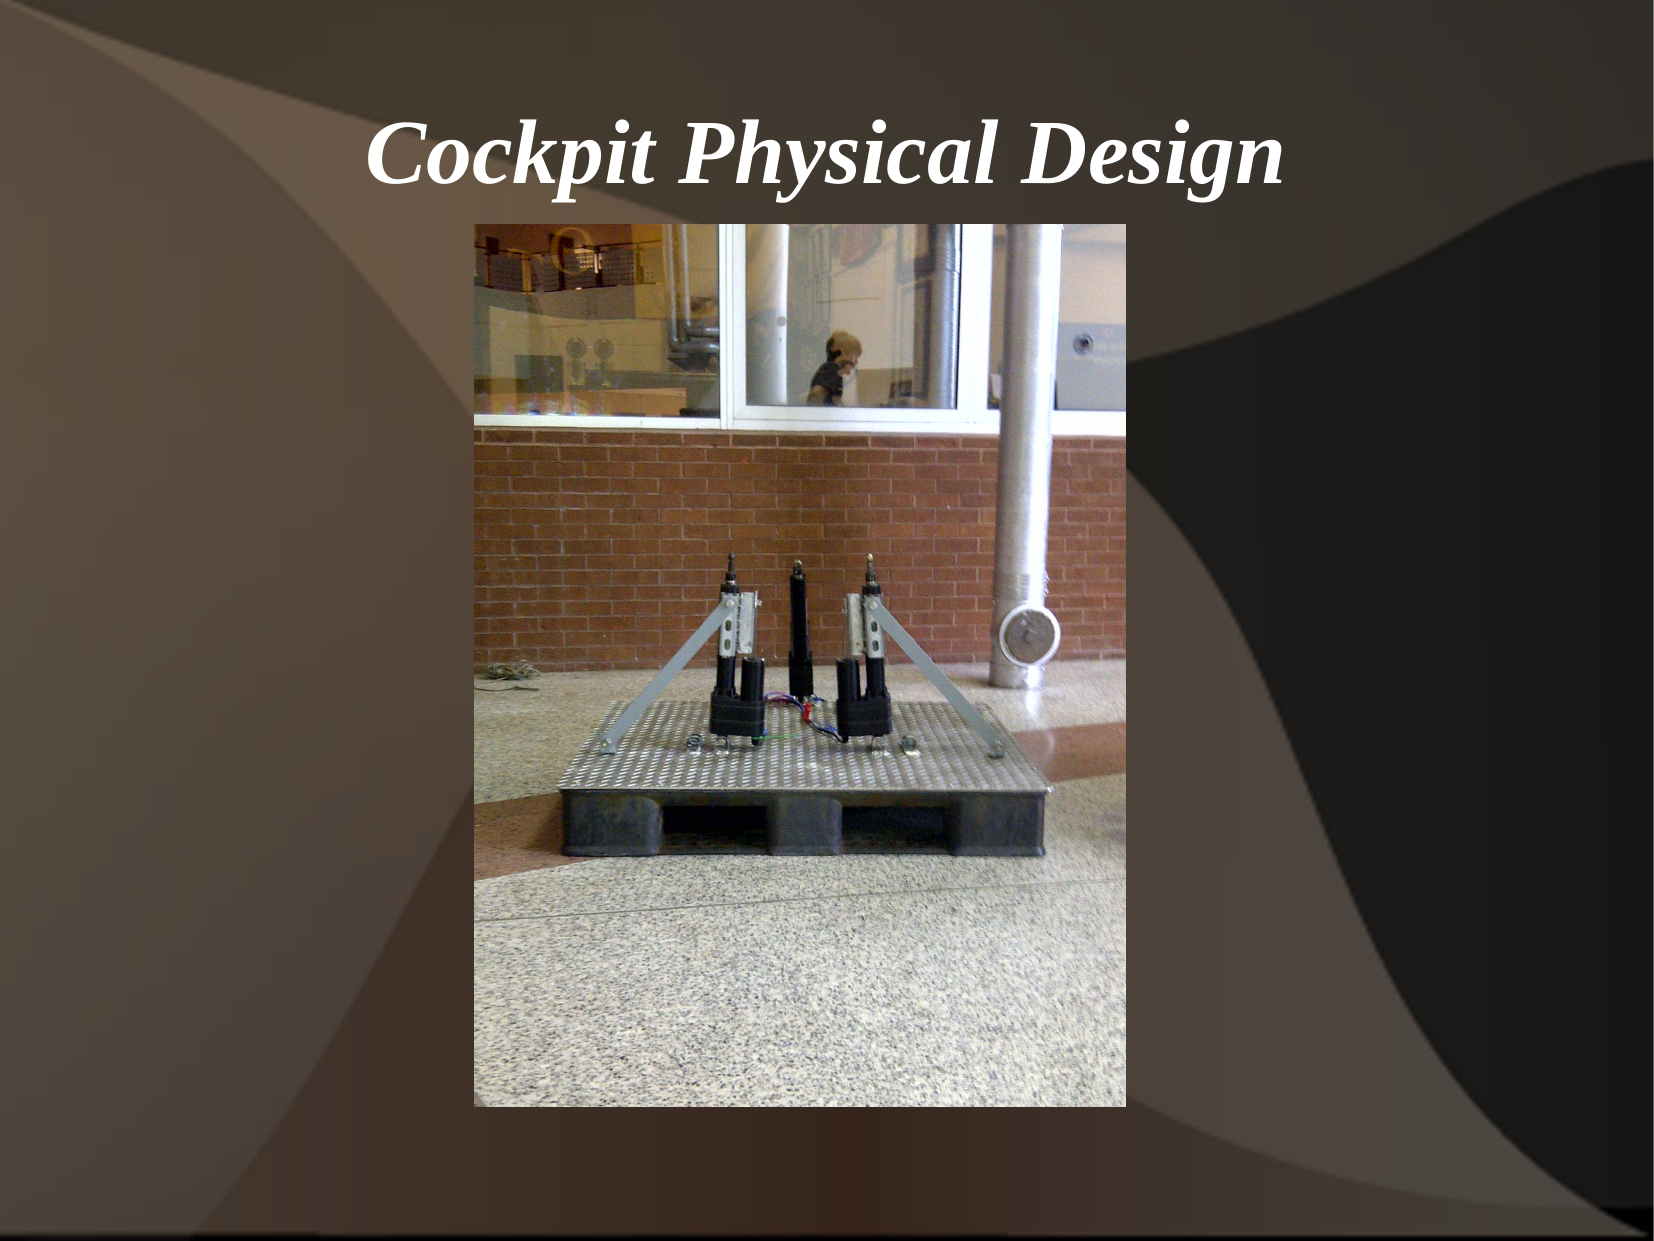

# Cockpit Physical Design
Base Front View